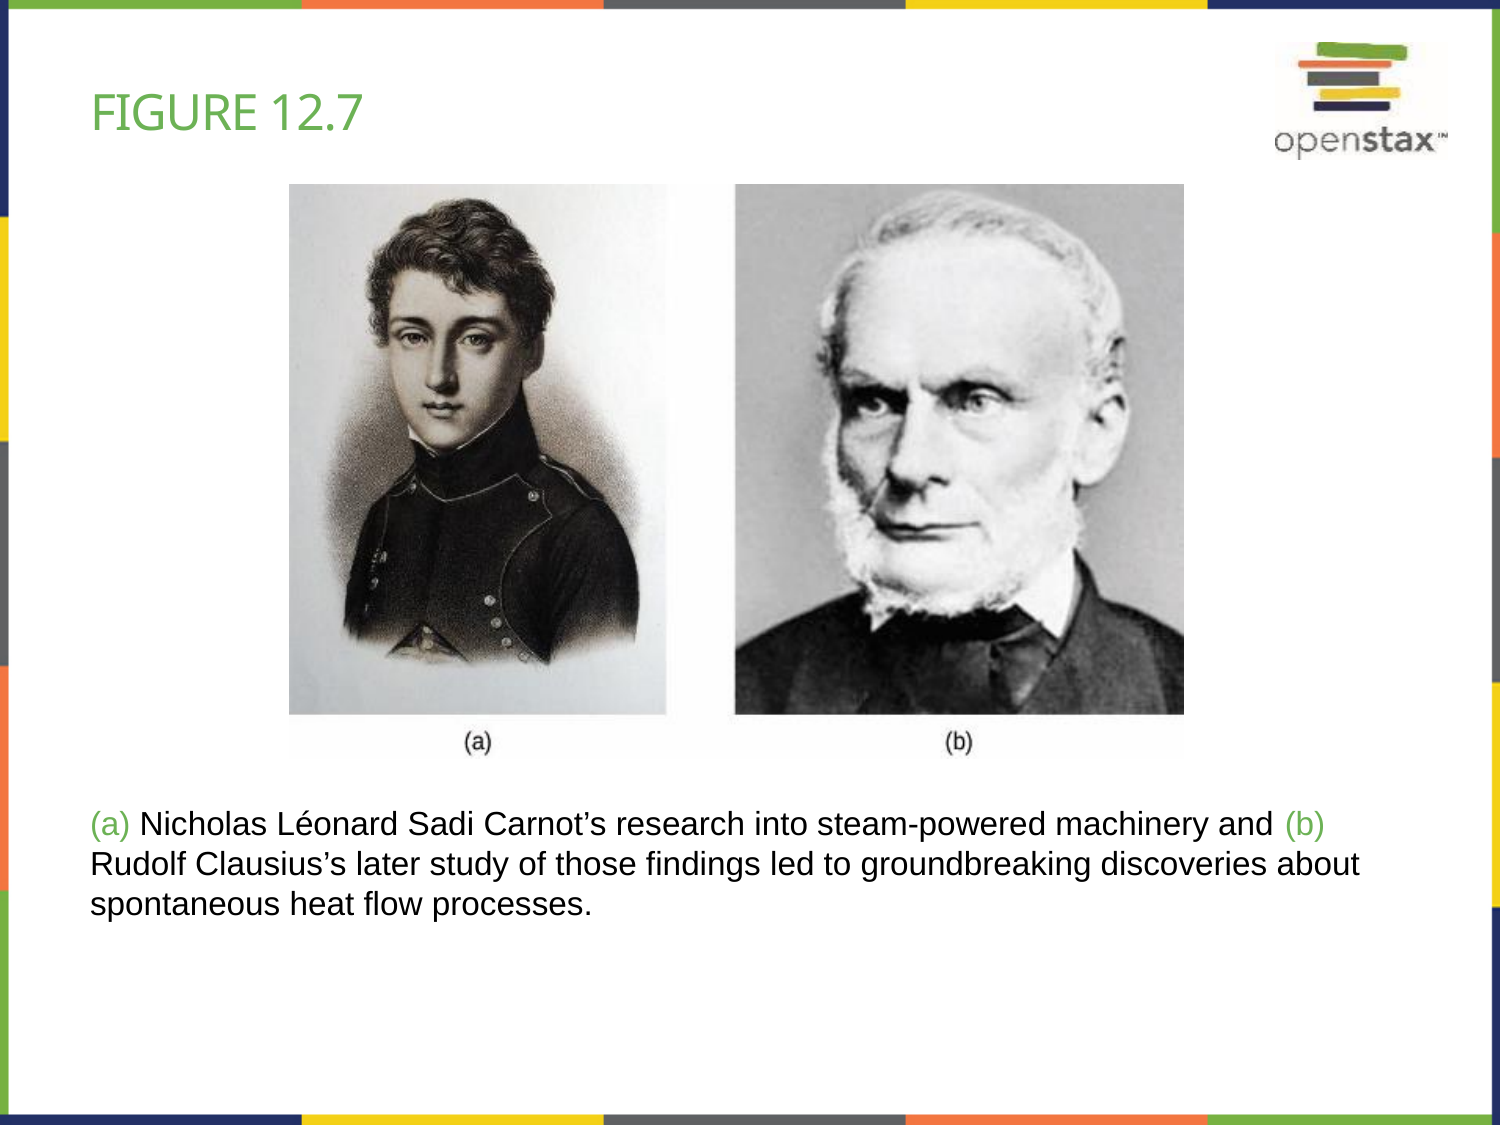

# Figure 12.7
(a) Nicholas Léonard Sadi Carnot’s research into steam-powered machinery and (b) Rudolf Clausius’s later study of those findings led to groundbreaking discoveries about spontaneous heat flow processes.